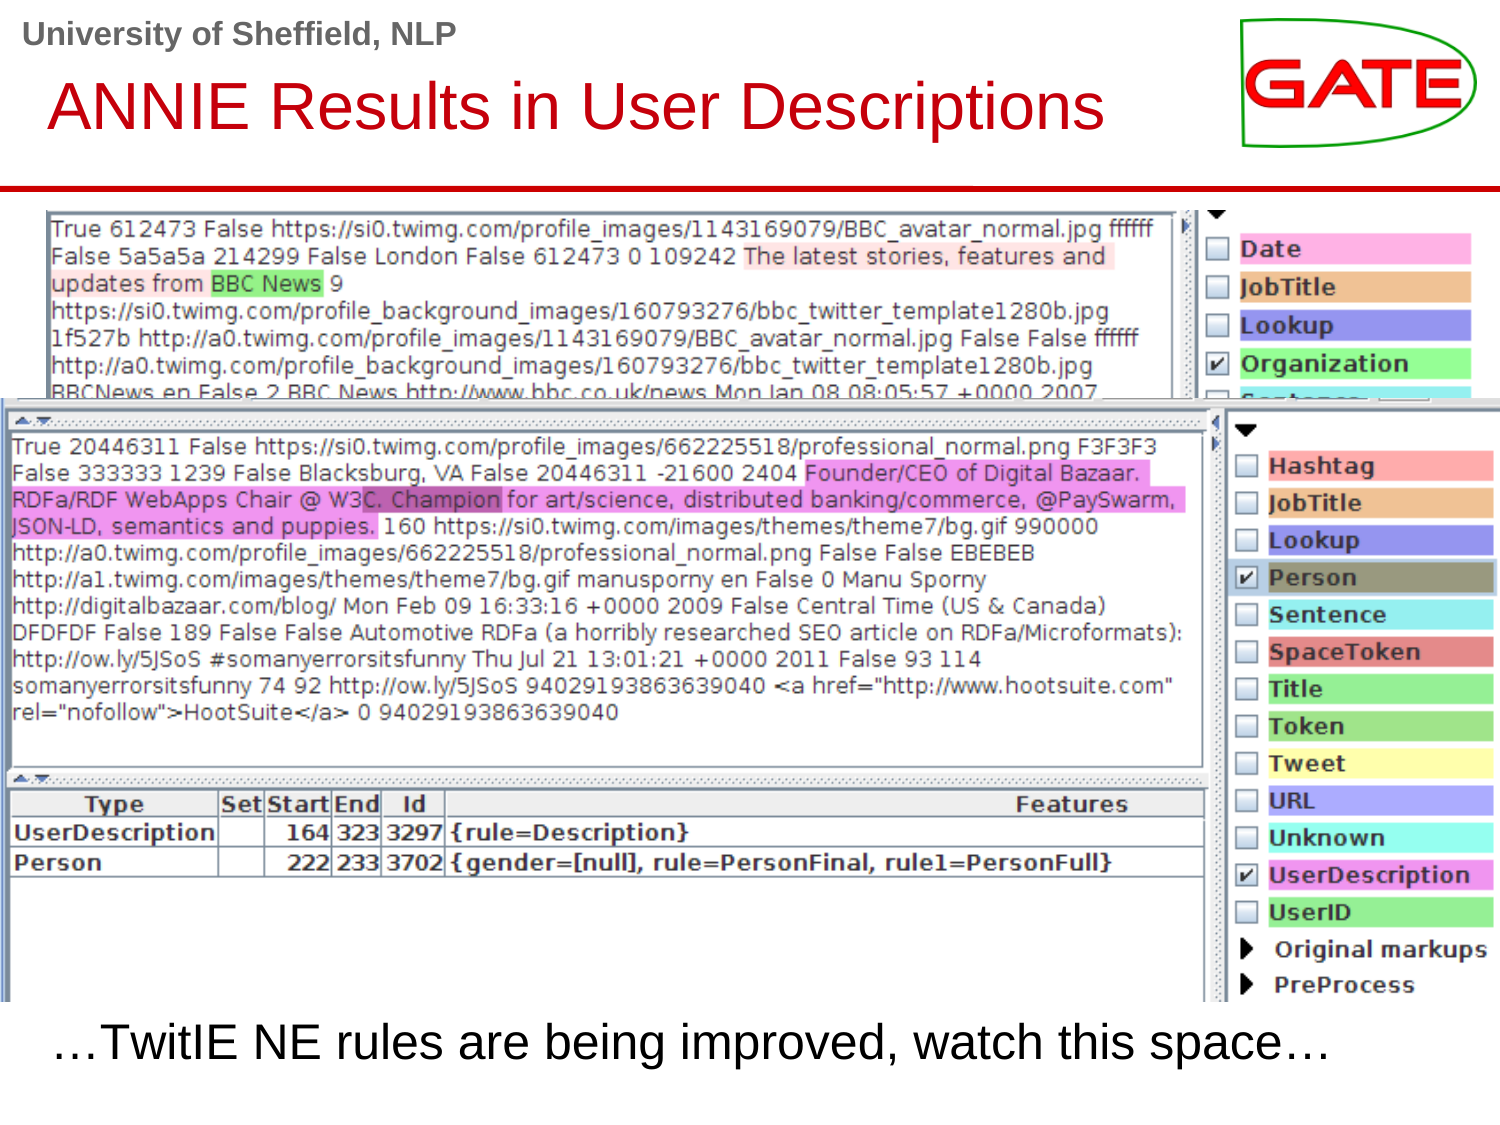

ANNIE Results in User Descriptions
…TwitIE NE rules are being improved, watch this space…